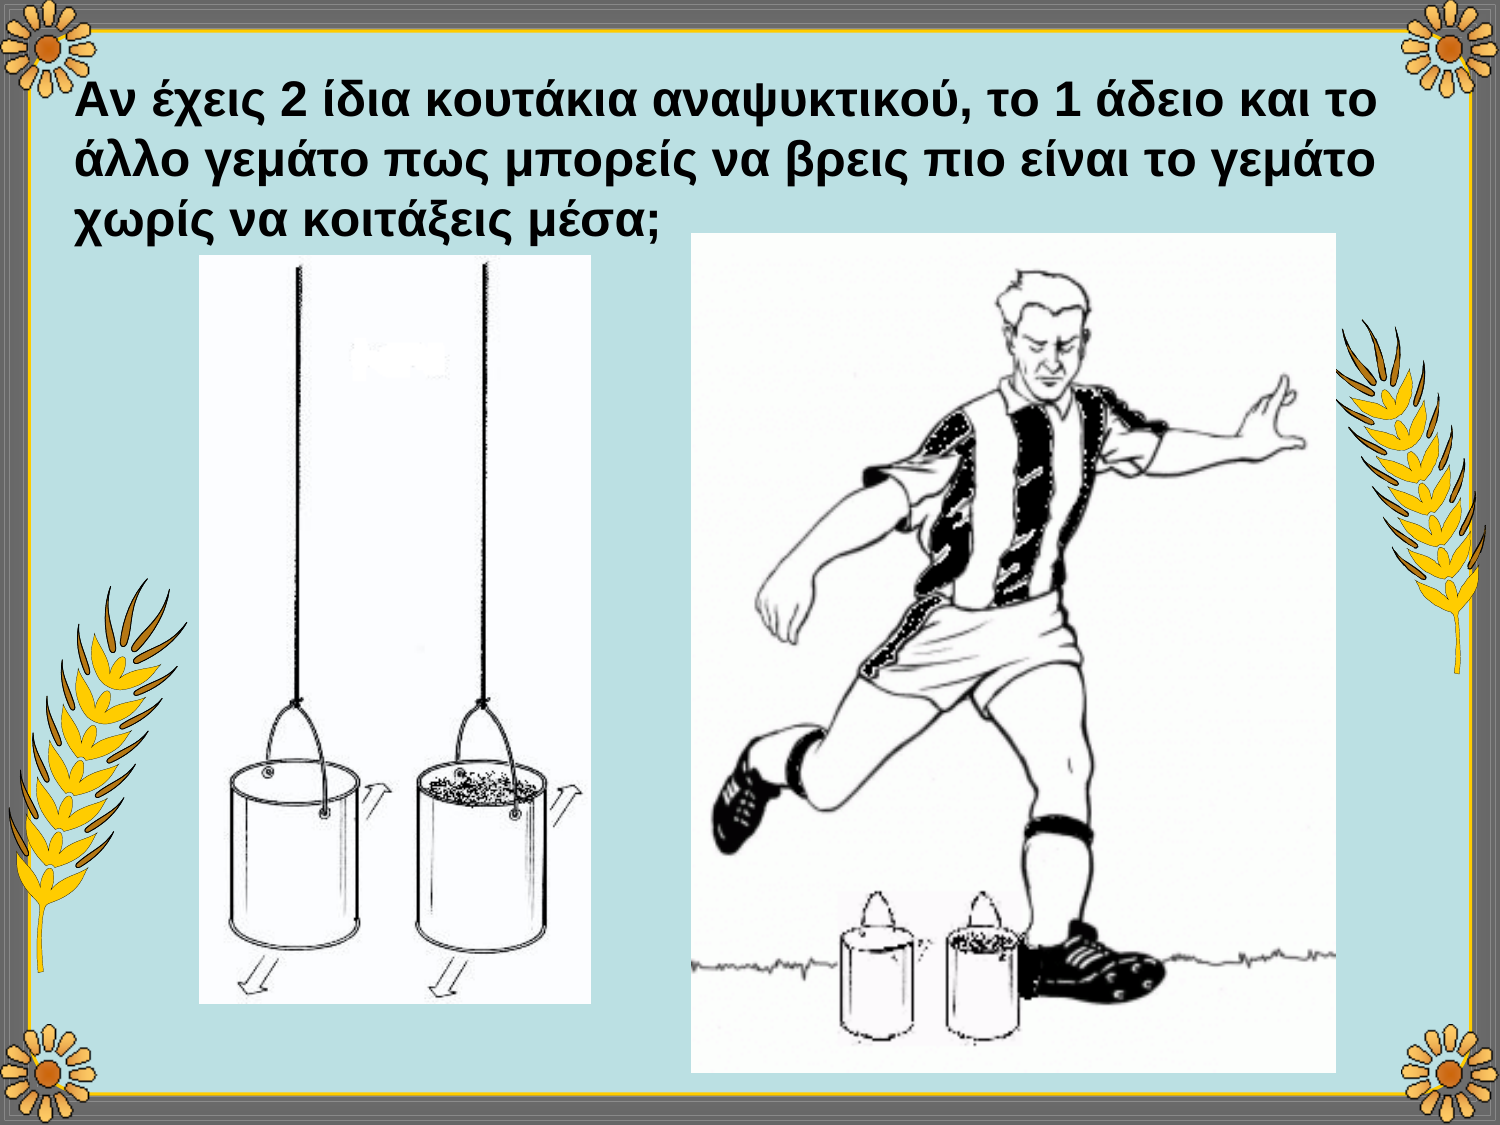

Αν έχεις 2 ίδια κουτάκια αναψυκτικού, το 1 άδειο και το άλλο γεμάτο πως μπορείς να βρεις πιο είναι το γεμάτο χωρίς να κοιτάξεις μέσα;